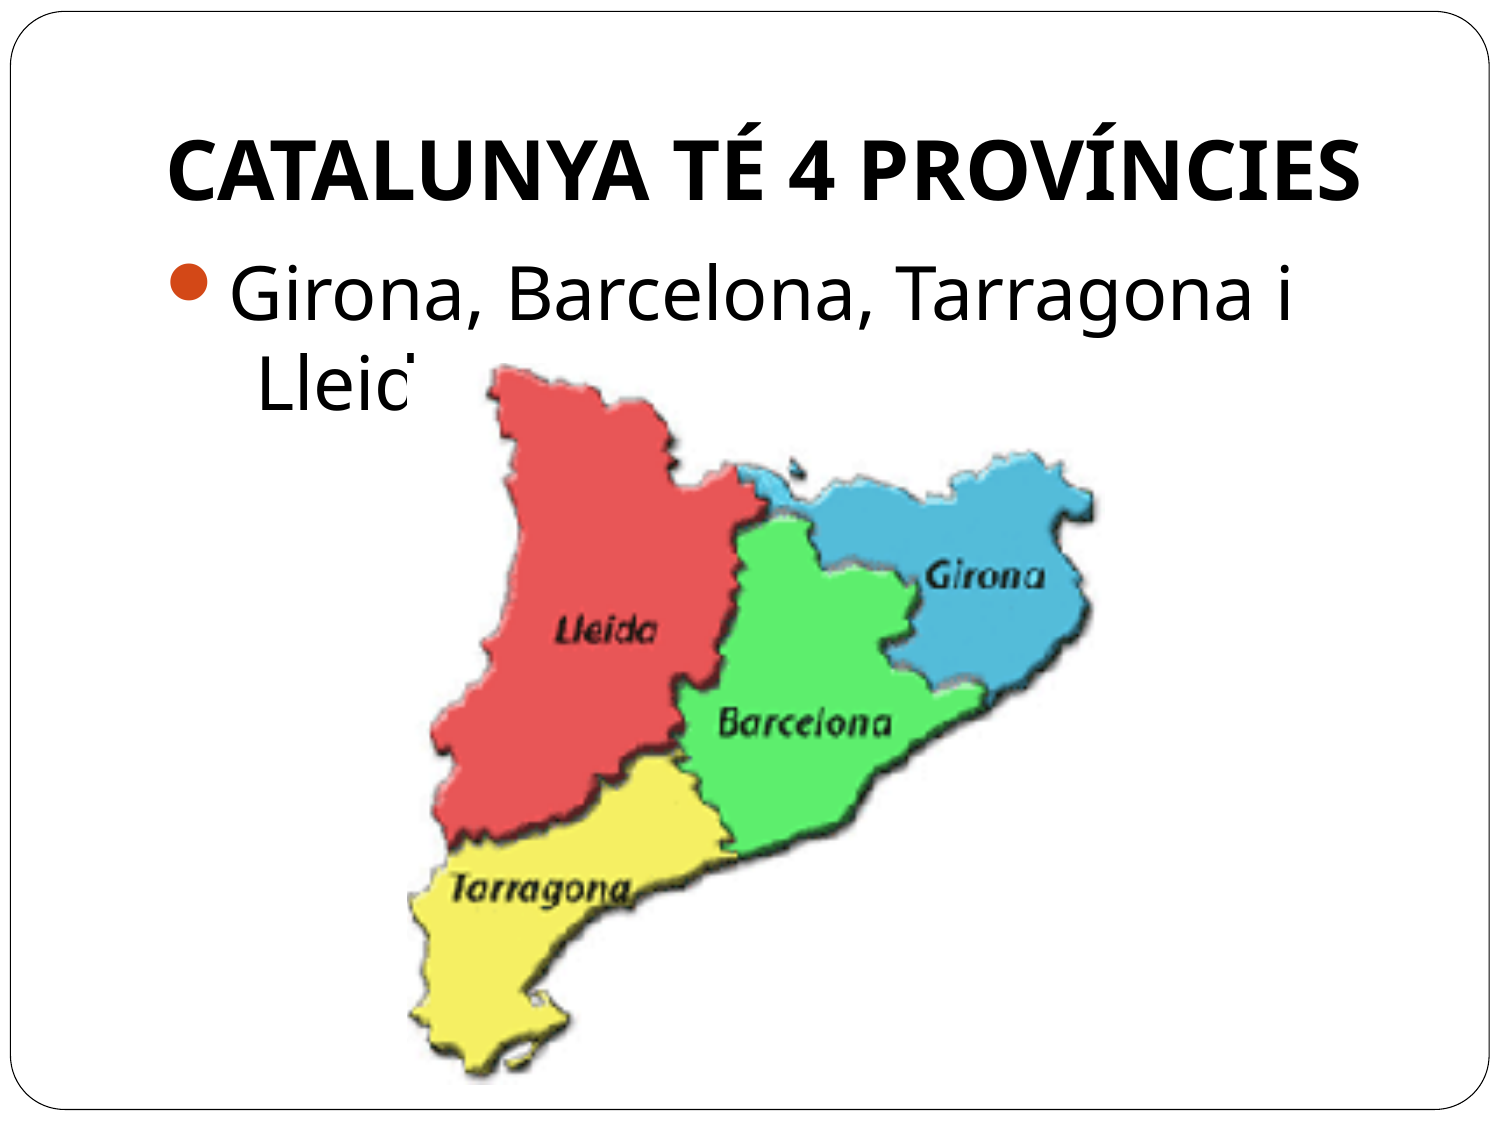

# CATALUNYA TÉ 4 PROVÍNCIES
Girona, Barcelona, Tarragona i Lleida.